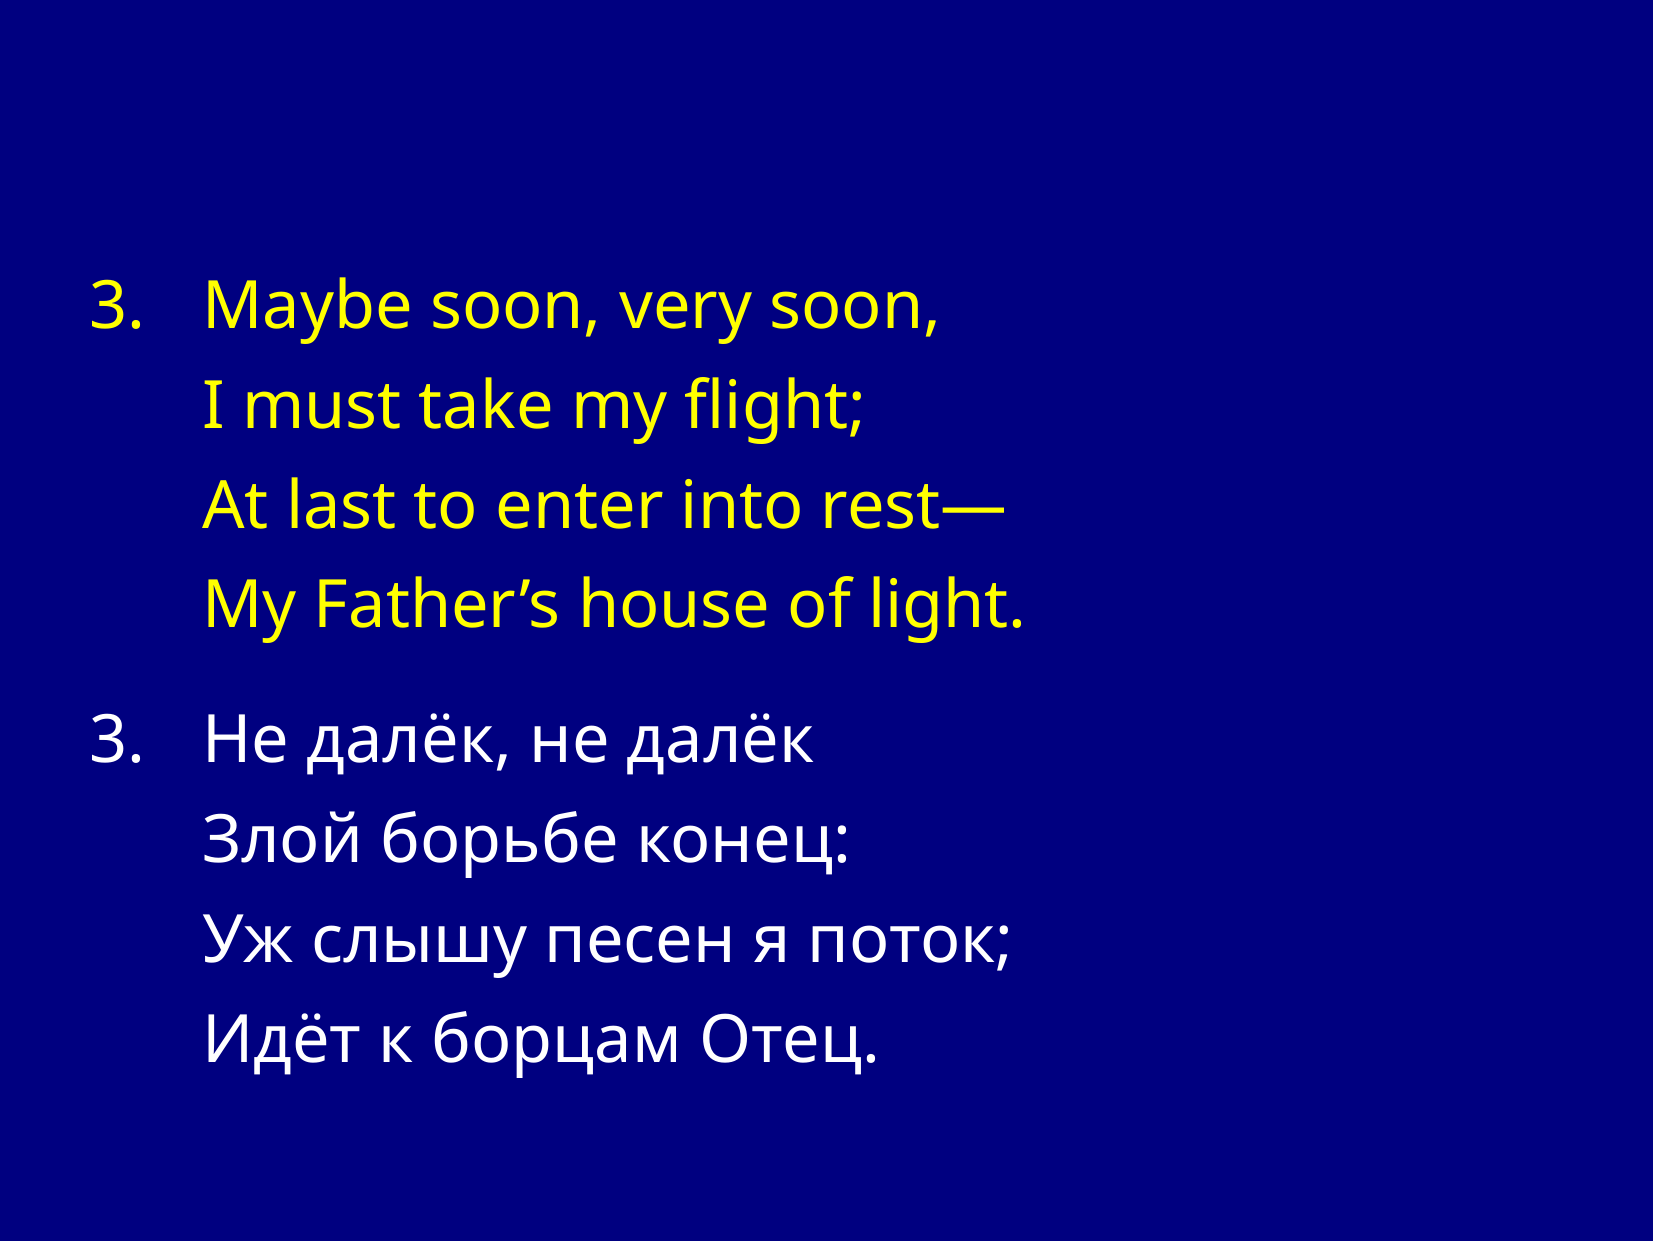

3.	Maybe soon, very soon,
	I must take my flight;
	At last to enter into rest—
	My Father’s house of light.
3.	Не далёк, не далёк
	Злой борьбе конец:
	Уж слышу песен я поток;
	Идёт к борцам Отец.